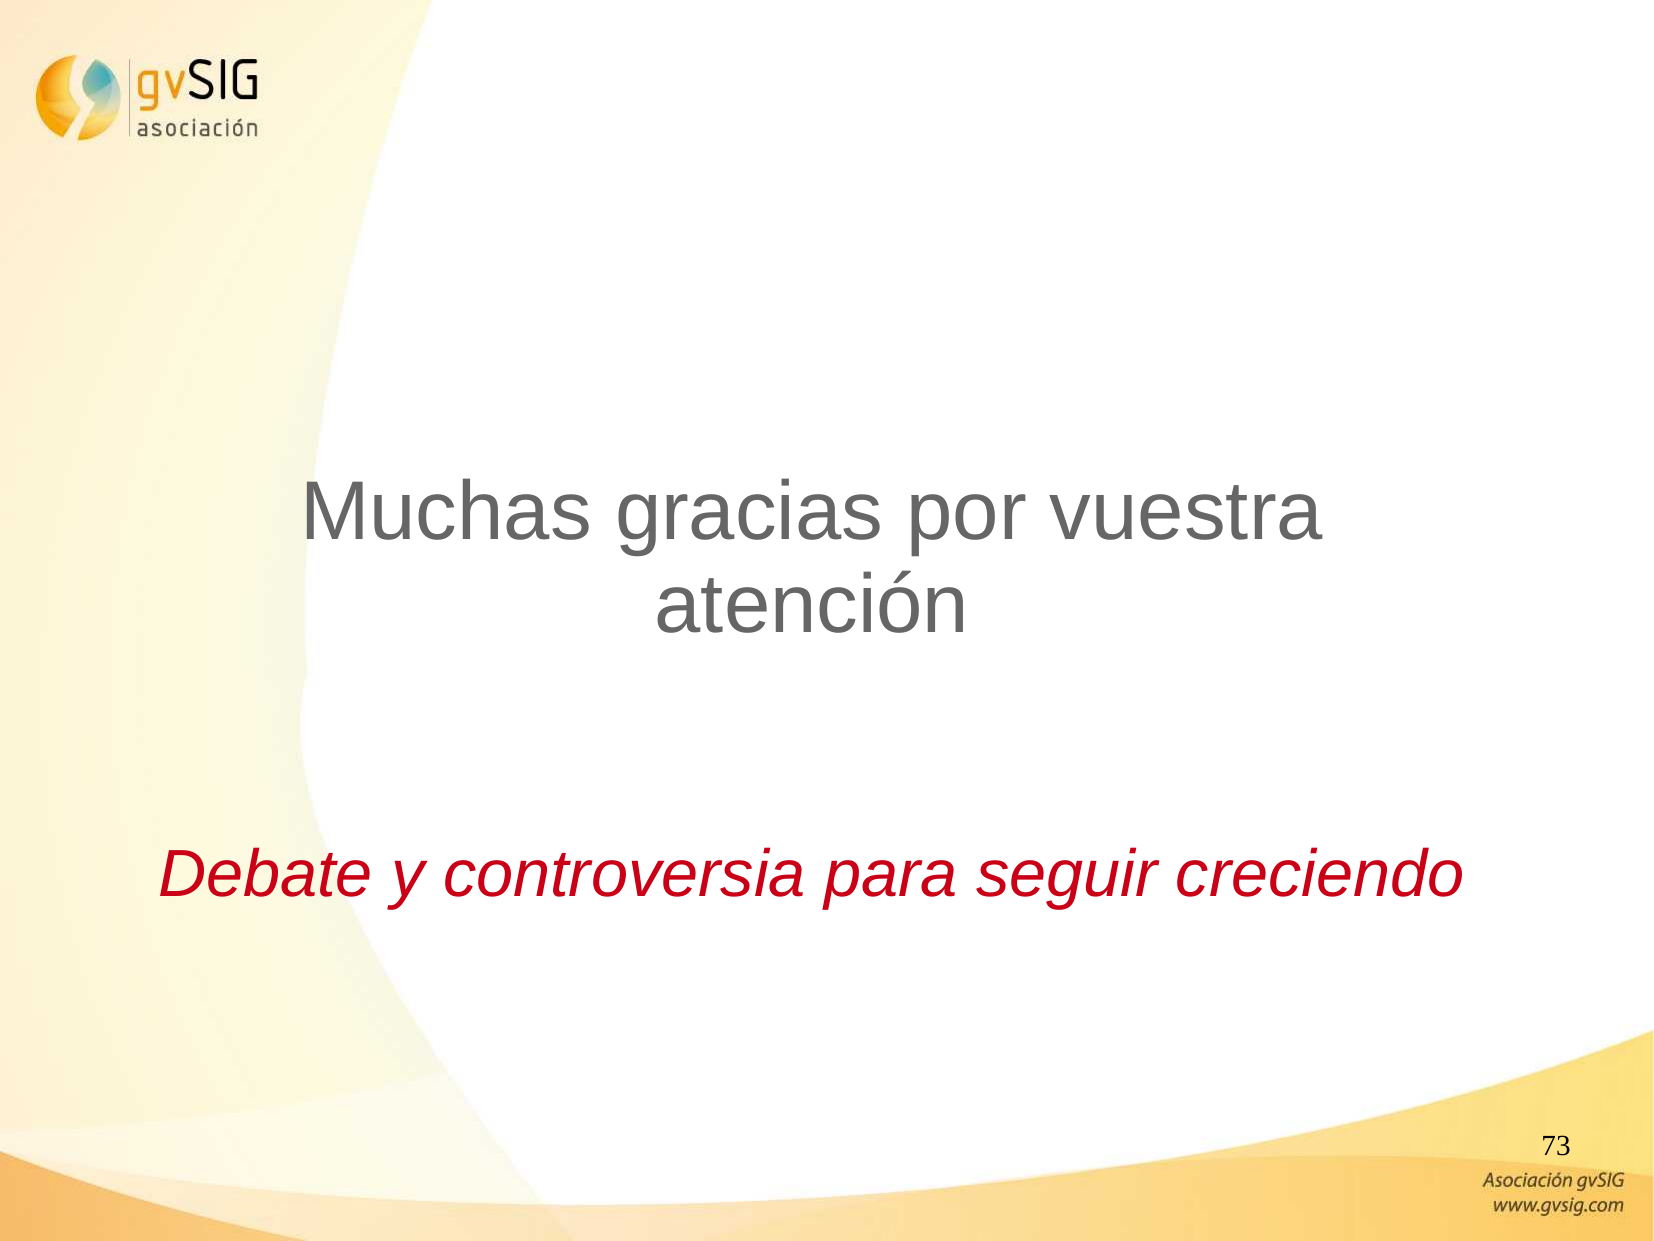

Muchas gracias por vuestra atención
Debate y controversia para seguir creciendo
73